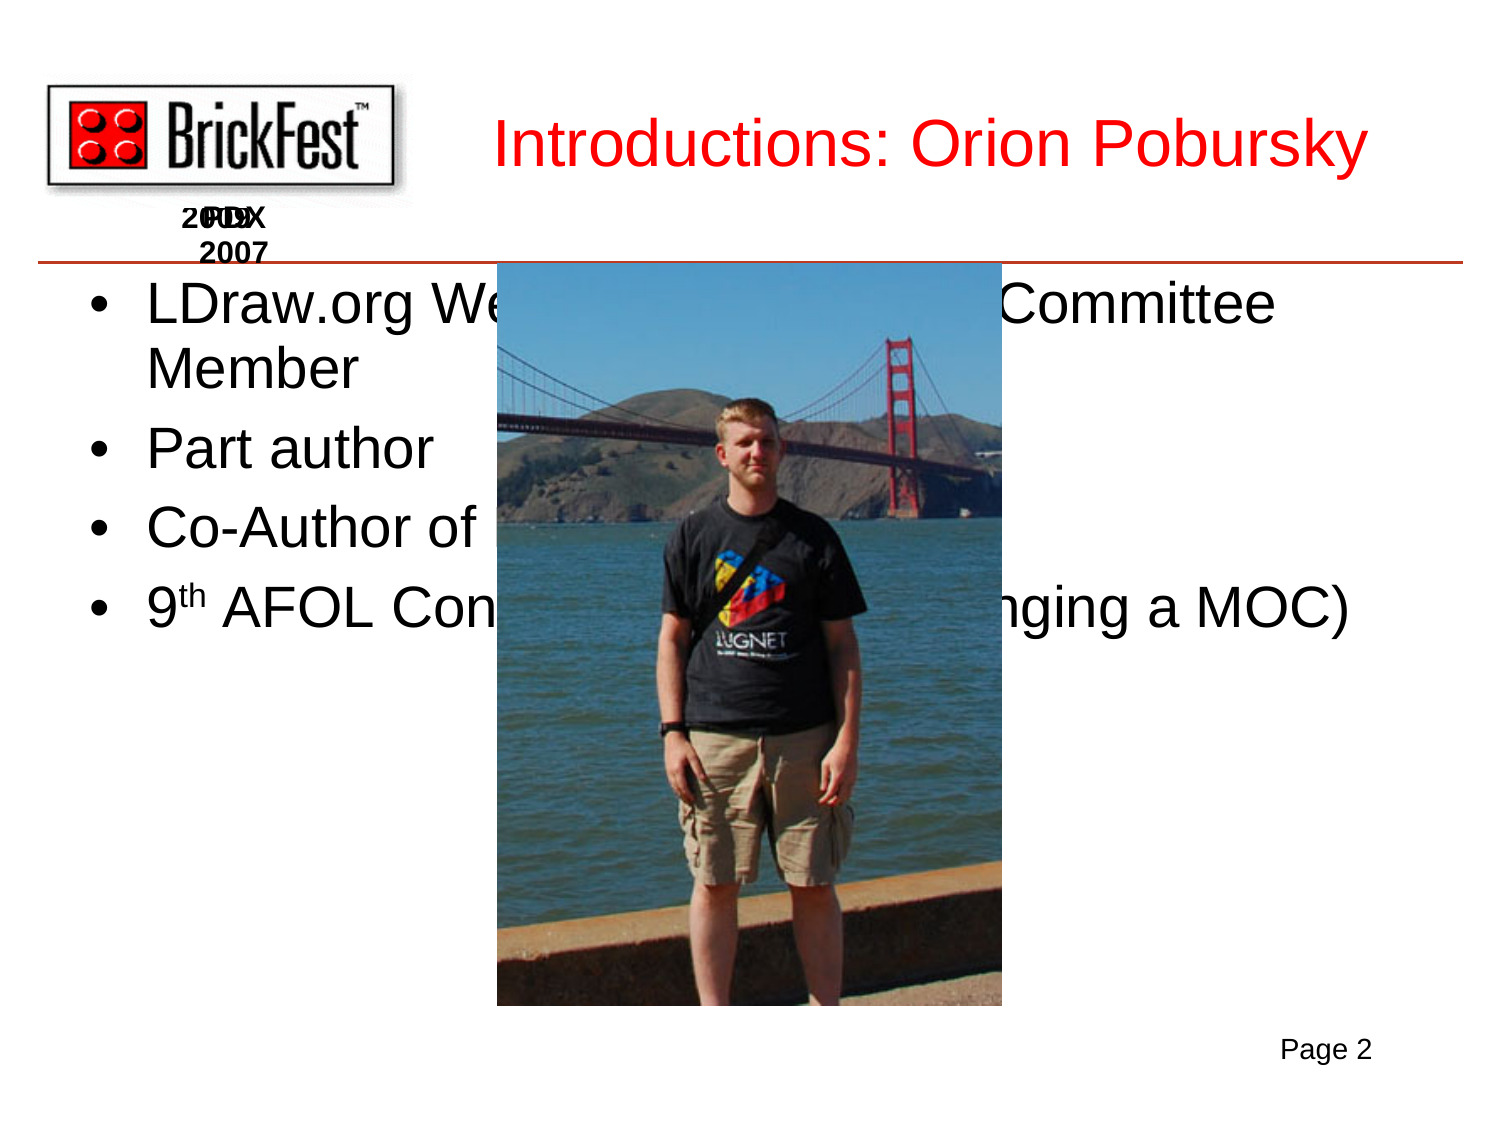

# Introductions: Orion Pobursky
PDX 2007
LDraw.org Webmaster, Steering Committee Member
Part author
Co-Author of LDraw Design Pad
9th AFOL Convention (without bringing a MOC)
2